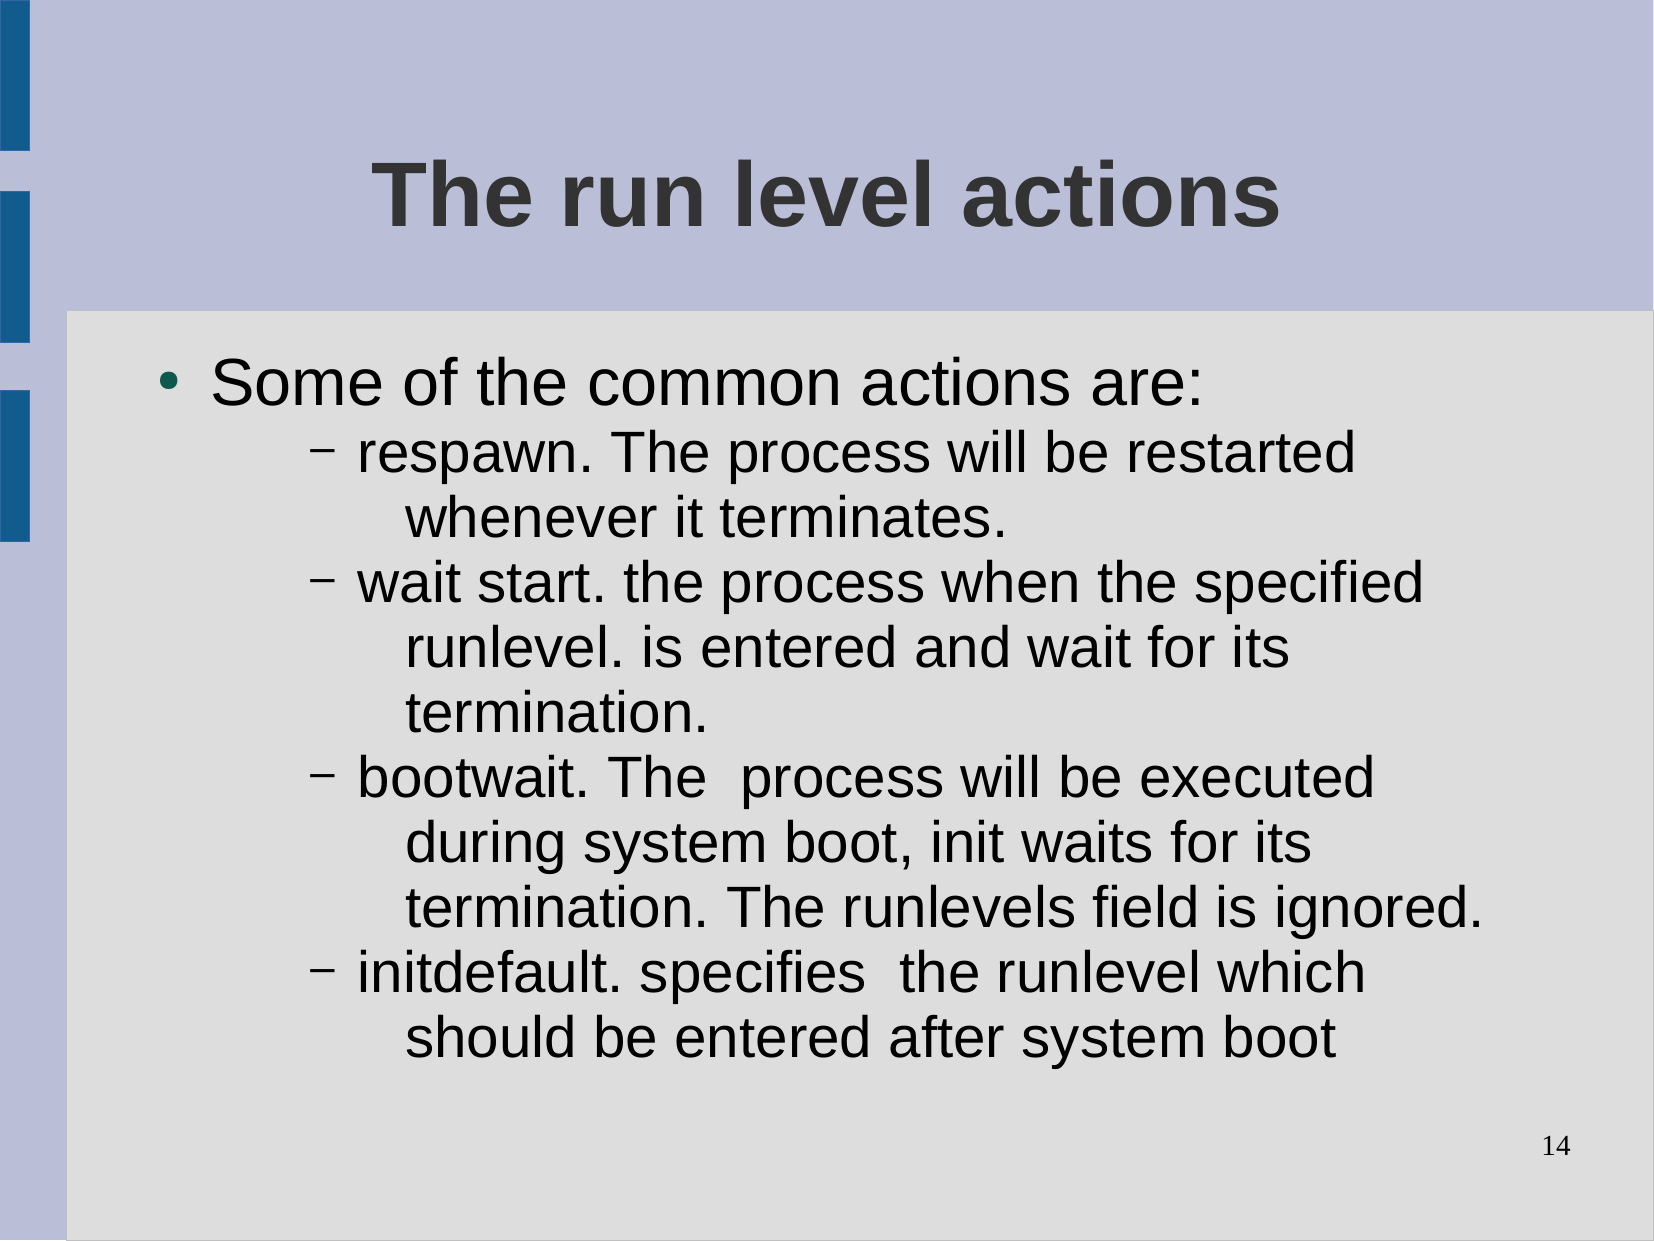

# The run level actions
Some of the common actions are:
respawn. The process will be restarted whenever it terminates.
wait start. the process when the specified runlevel. is entered and wait for its termination.
bootwait. The process will be executed during system boot, init waits for its termination. The runlevels field is ignored.
initdefault. specifies the runlevel which should be entered after system boot
14